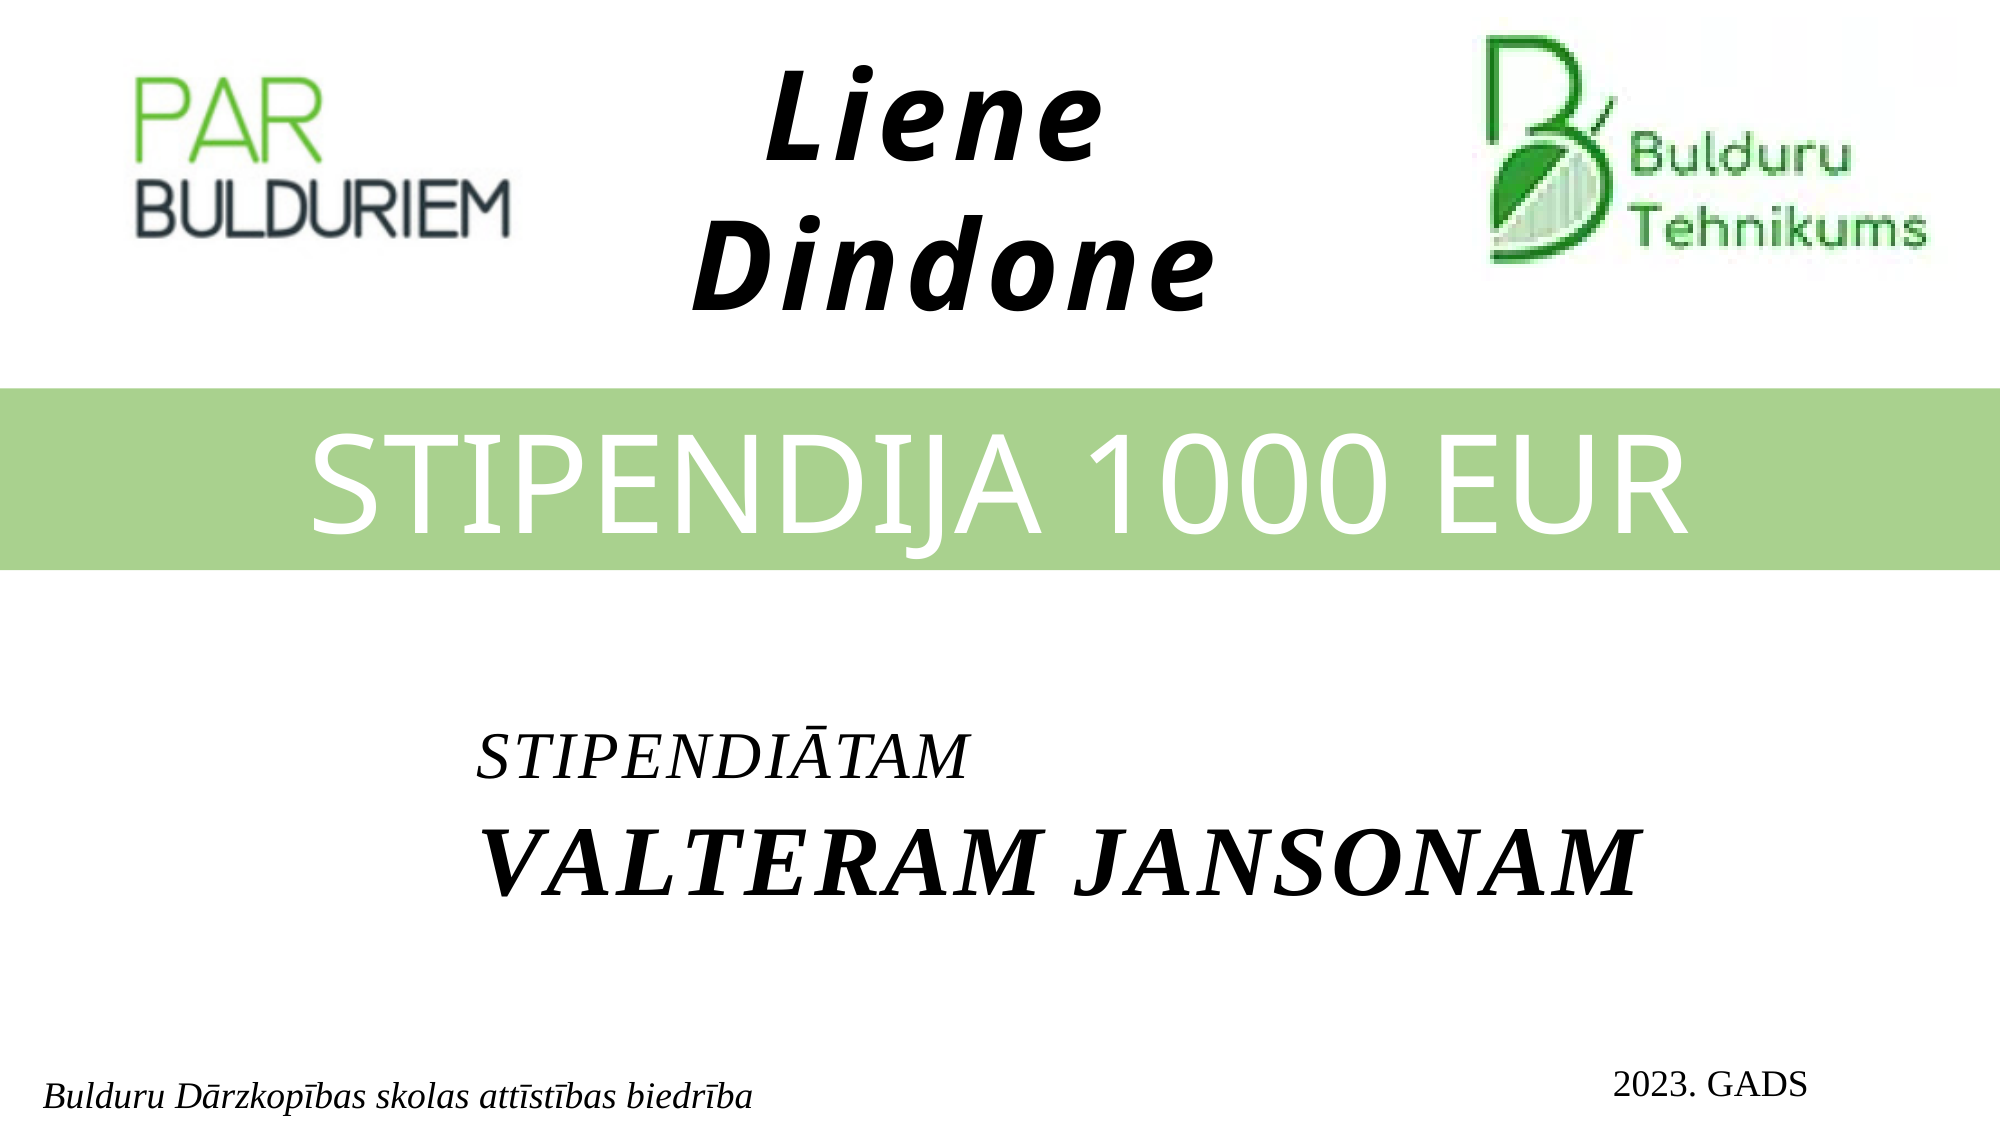

Liene
Dindone
STIPENDIJA 1000 EUR
STIPENDIĀTAM
ValterAM JansonAM
2023. GADS
Bulduru Dārzkopības skolas attīstības biedrība